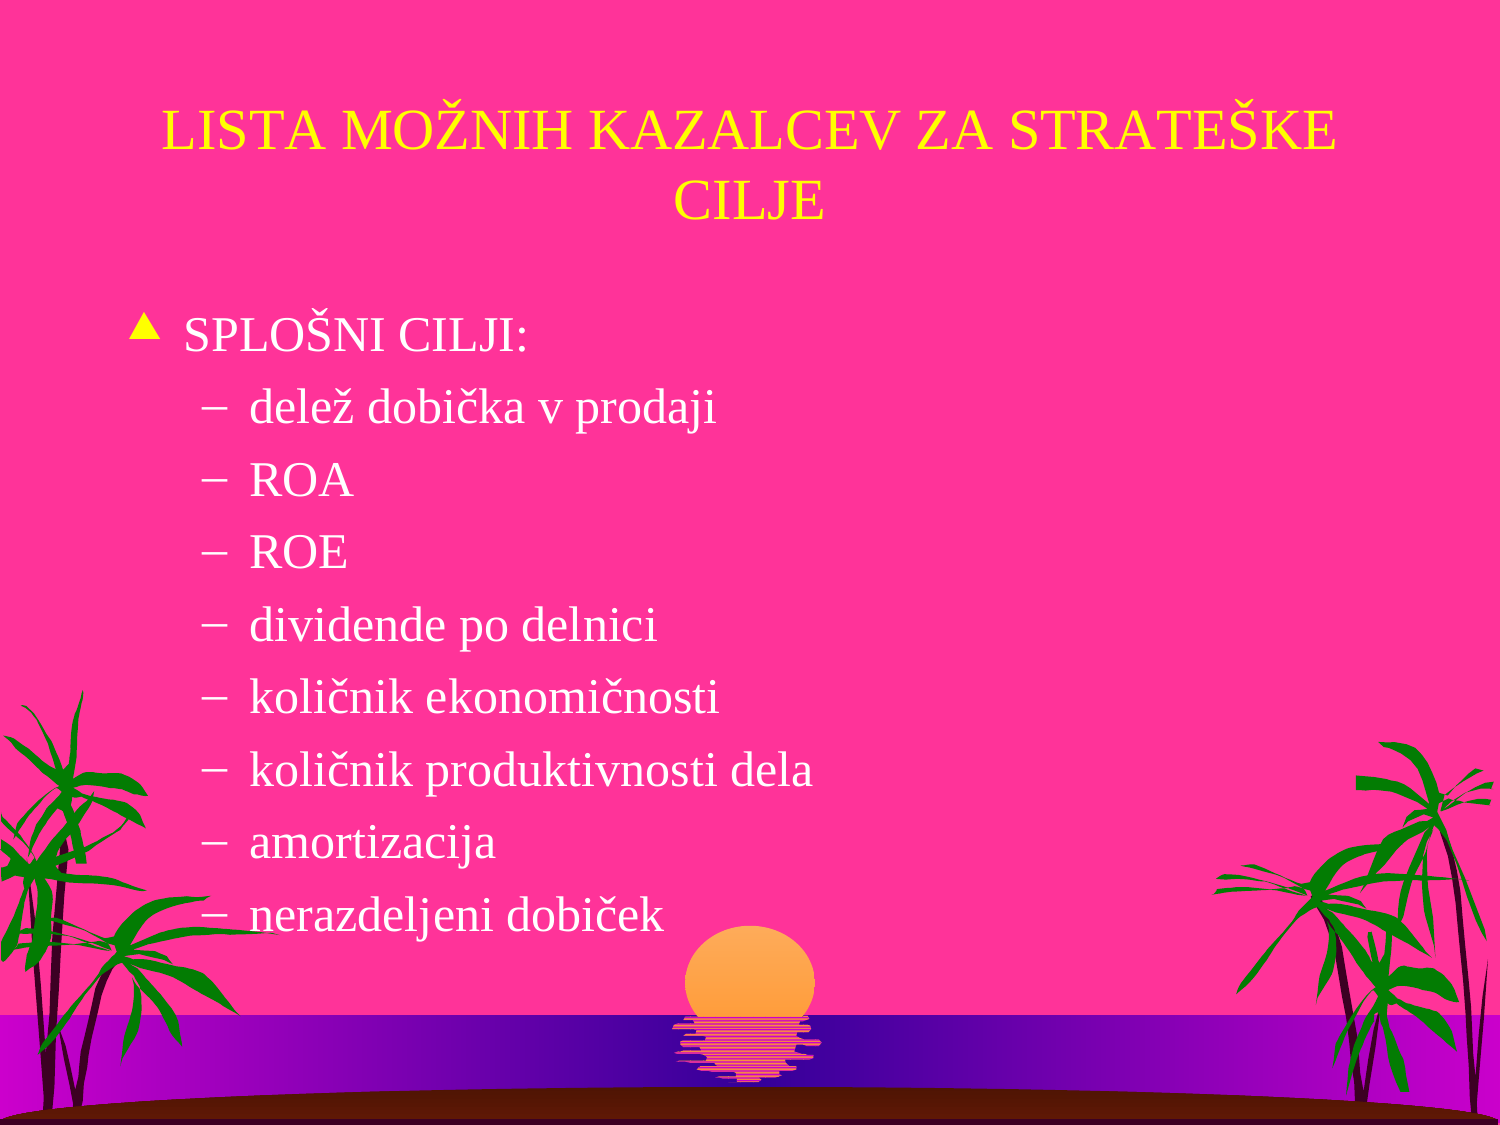

# LISTA MOŽNIH KAZALCEV ZA STRATEŠKE CILJE
SPLOŠNI CILJI:
delež dobička v prodaji
ROA
ROE
dividende po delnici
količnik ekonomičnosti
količnik produktivnosti dela
amortizacija
nerazdeljeni dobiček